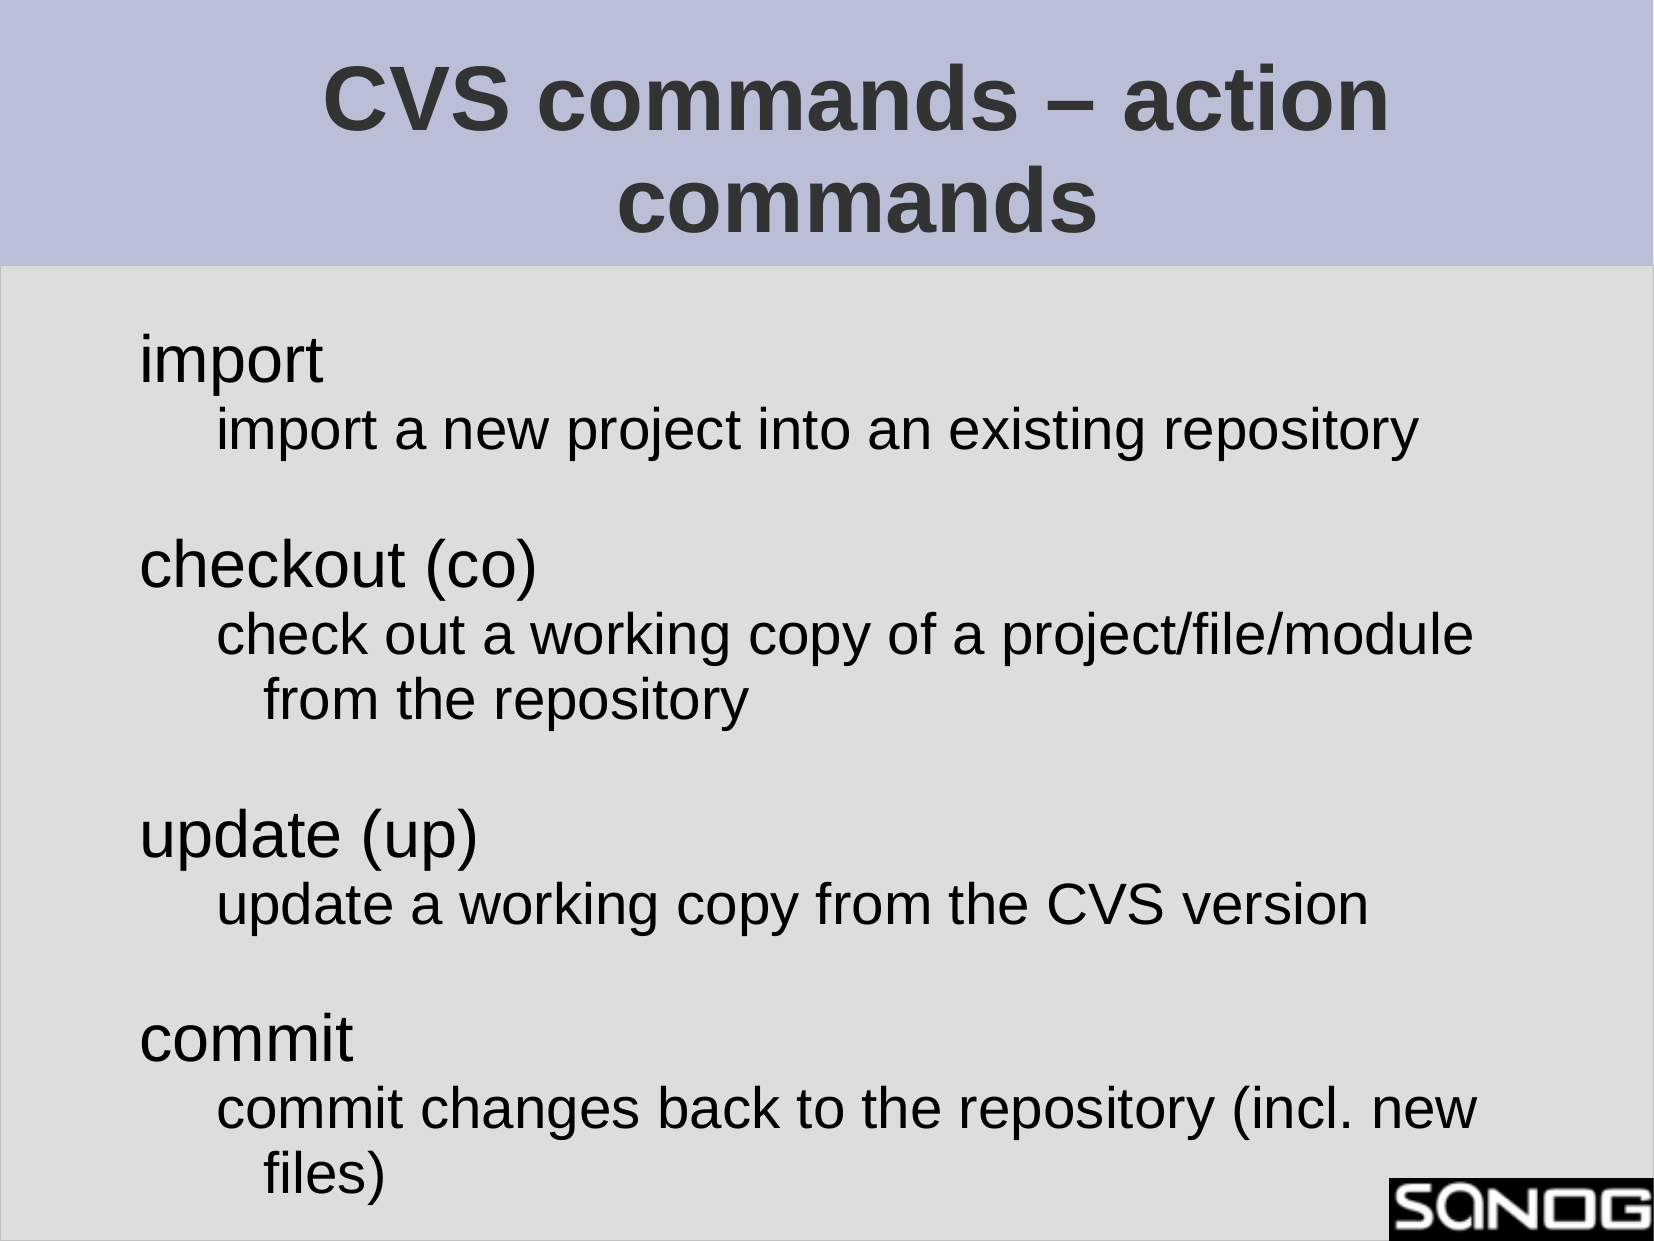

# CVS commands – action commands
import
import a new project into an existing repository
checkout (co)
check out a working copy of a project/file/module from the repository
update (up)
update a working copy from the CVS version
commit
commit changes back to the repository (incl. new files)